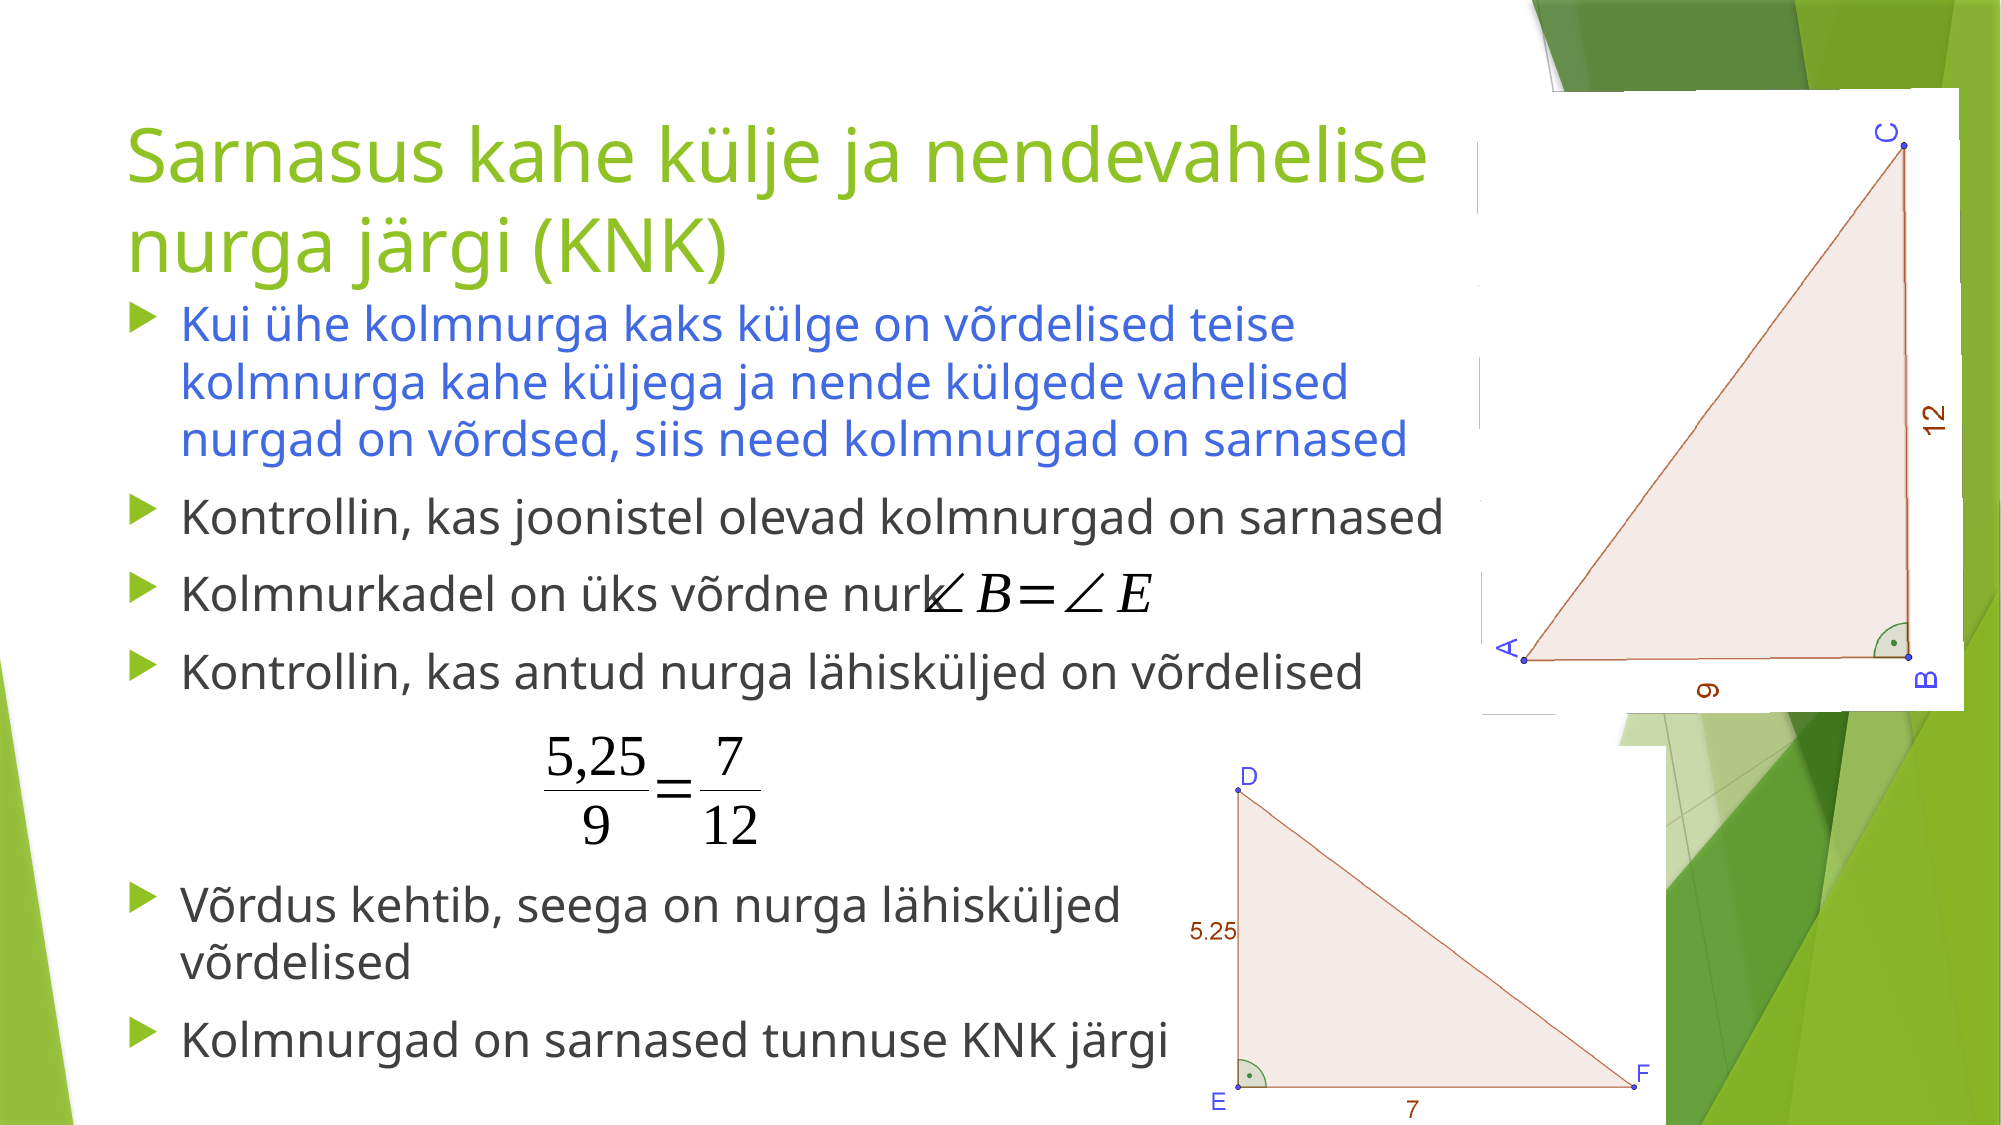

# Sarnasus kahe külje ja nendevahelise nurga järgi (KNK)
Kui ühe kolmnurga kaks külge on võrdelised teise kolmnurga kahe küljega ja nende külgede vahelised nurgad on võrdsed, siis need kolmnurgad on sarnased
Kontrollin, kas joonistel olevad kolmnurgad on sarnased
Kolmnurkadel on üks võrdne nurk
Kontrollin, kas antud nurga lähisküljed on võrdelised
Võrdus kehtib, seega on nurga lähisküljed
võrdelised
Kolmnurgad on sarnased tunnuse KNK järgi